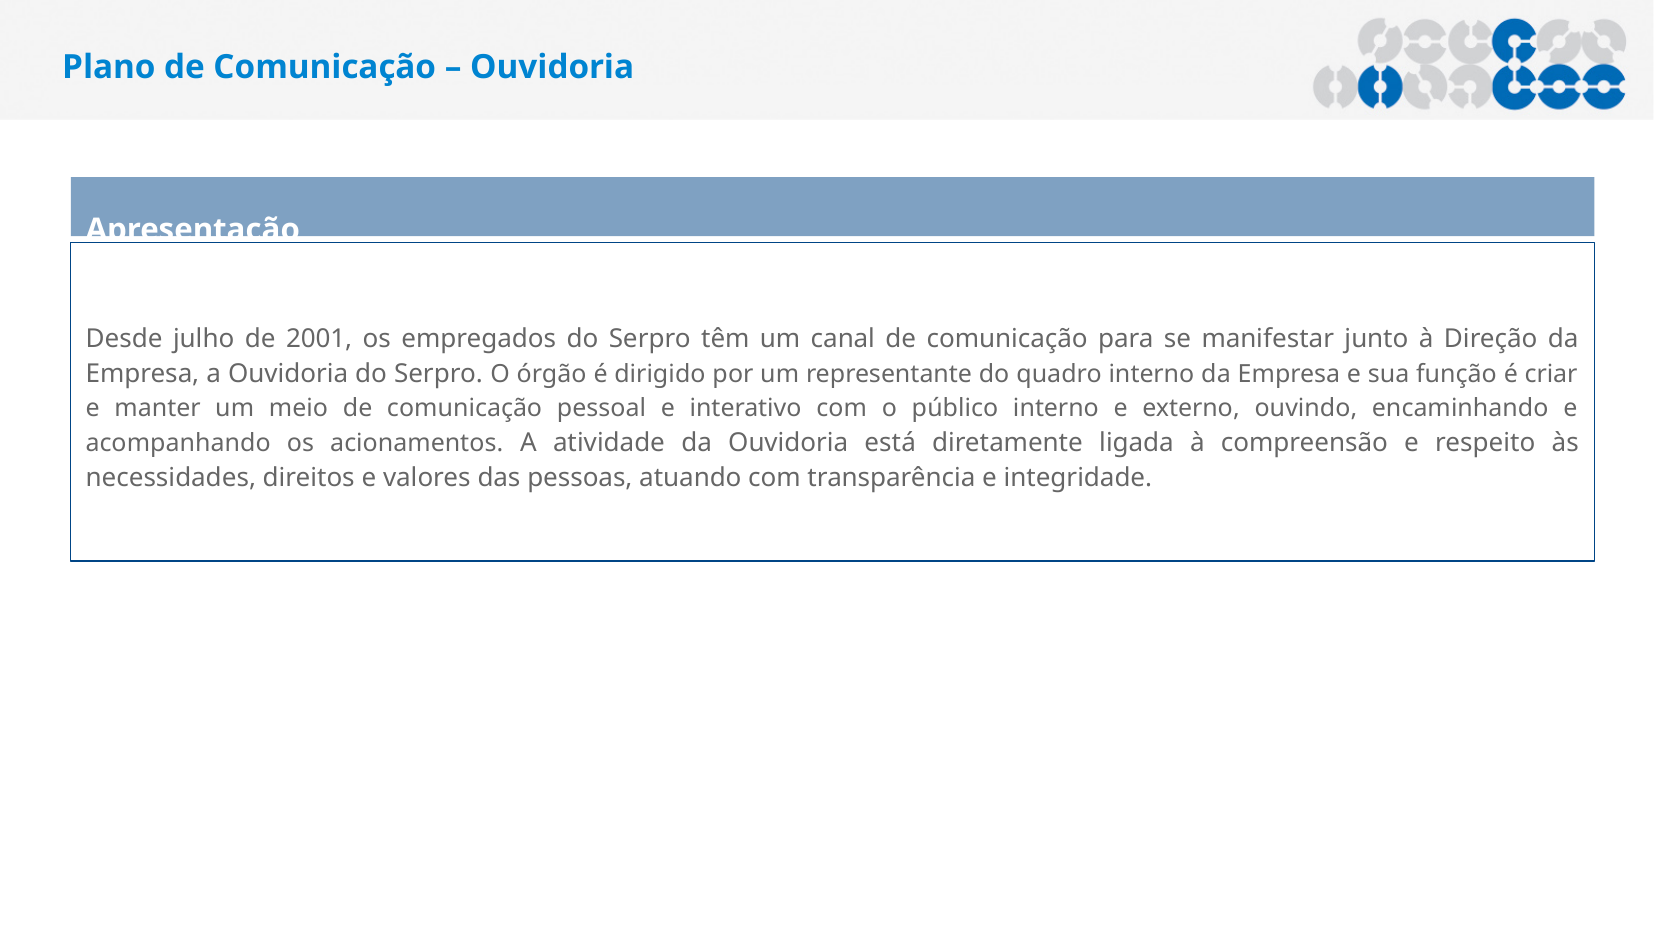

Plano de Comunicação – Ouvidoria
Apresentação
Desde julho de 2001, os empregados do Serpro têm um canal de comunicação para se manifestar junto à Direção da Empresa, a Ouvidoria do Serpro. O órgão é dirigido por um representante do quadro interno da Empresa e sua função é criar e manter um meio de comunicação pessoal e interativo com o público interno e externo, ouvindo, encaminhando e acompanhando os acionamentos. A atividade da Ouvidoria está diretamente ligada à compreensão e respeito às necessidades, direitos e valores das pessoas, atuando com transparência e integridade.